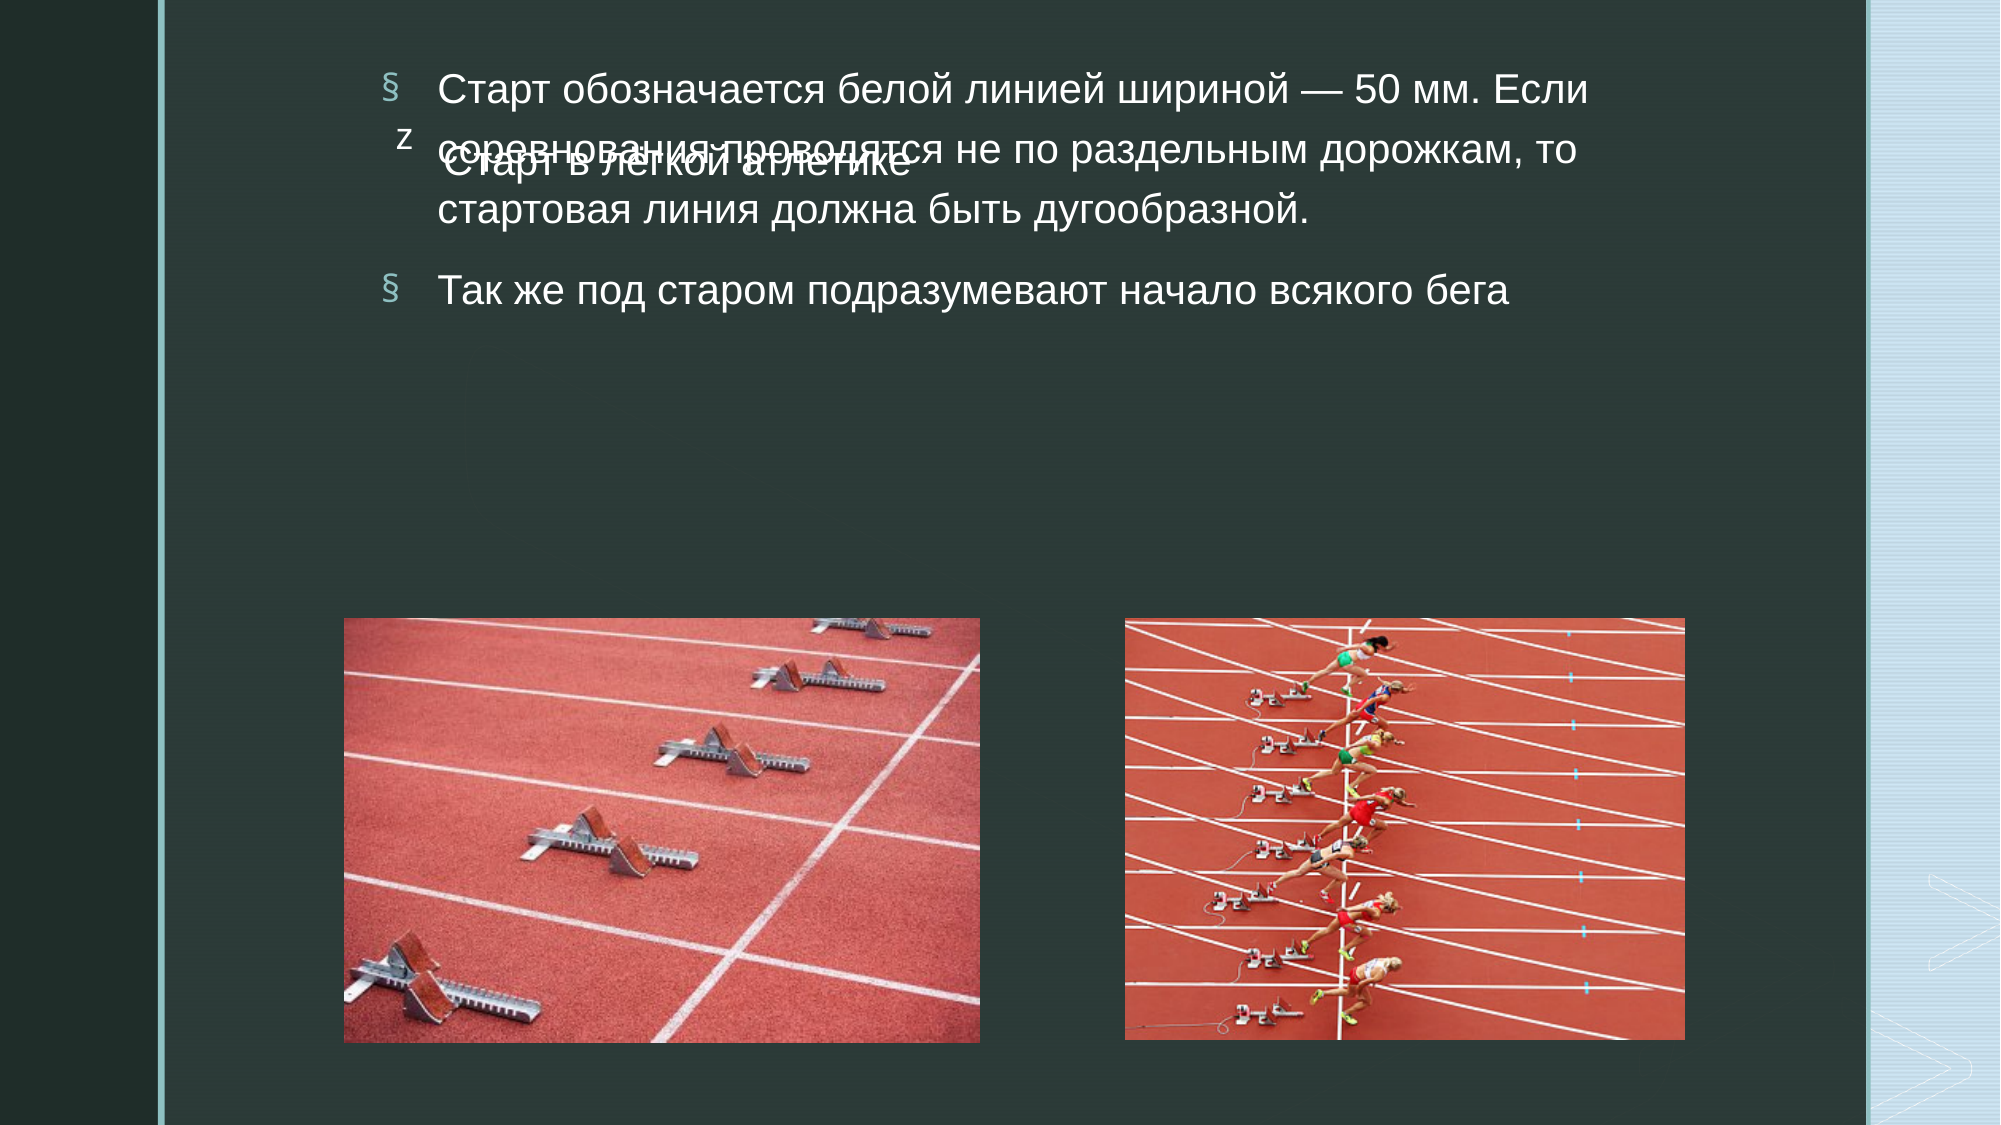

Старт обозначается белой ли­нией шириной — 50 мм. Если соревнования прово­дятся не по раздельным дорожкам, то стартовая линия должна быть дугообразной.
Так же под старом подразумевают начало всякого бега
# Старт в лёгкой атлетике